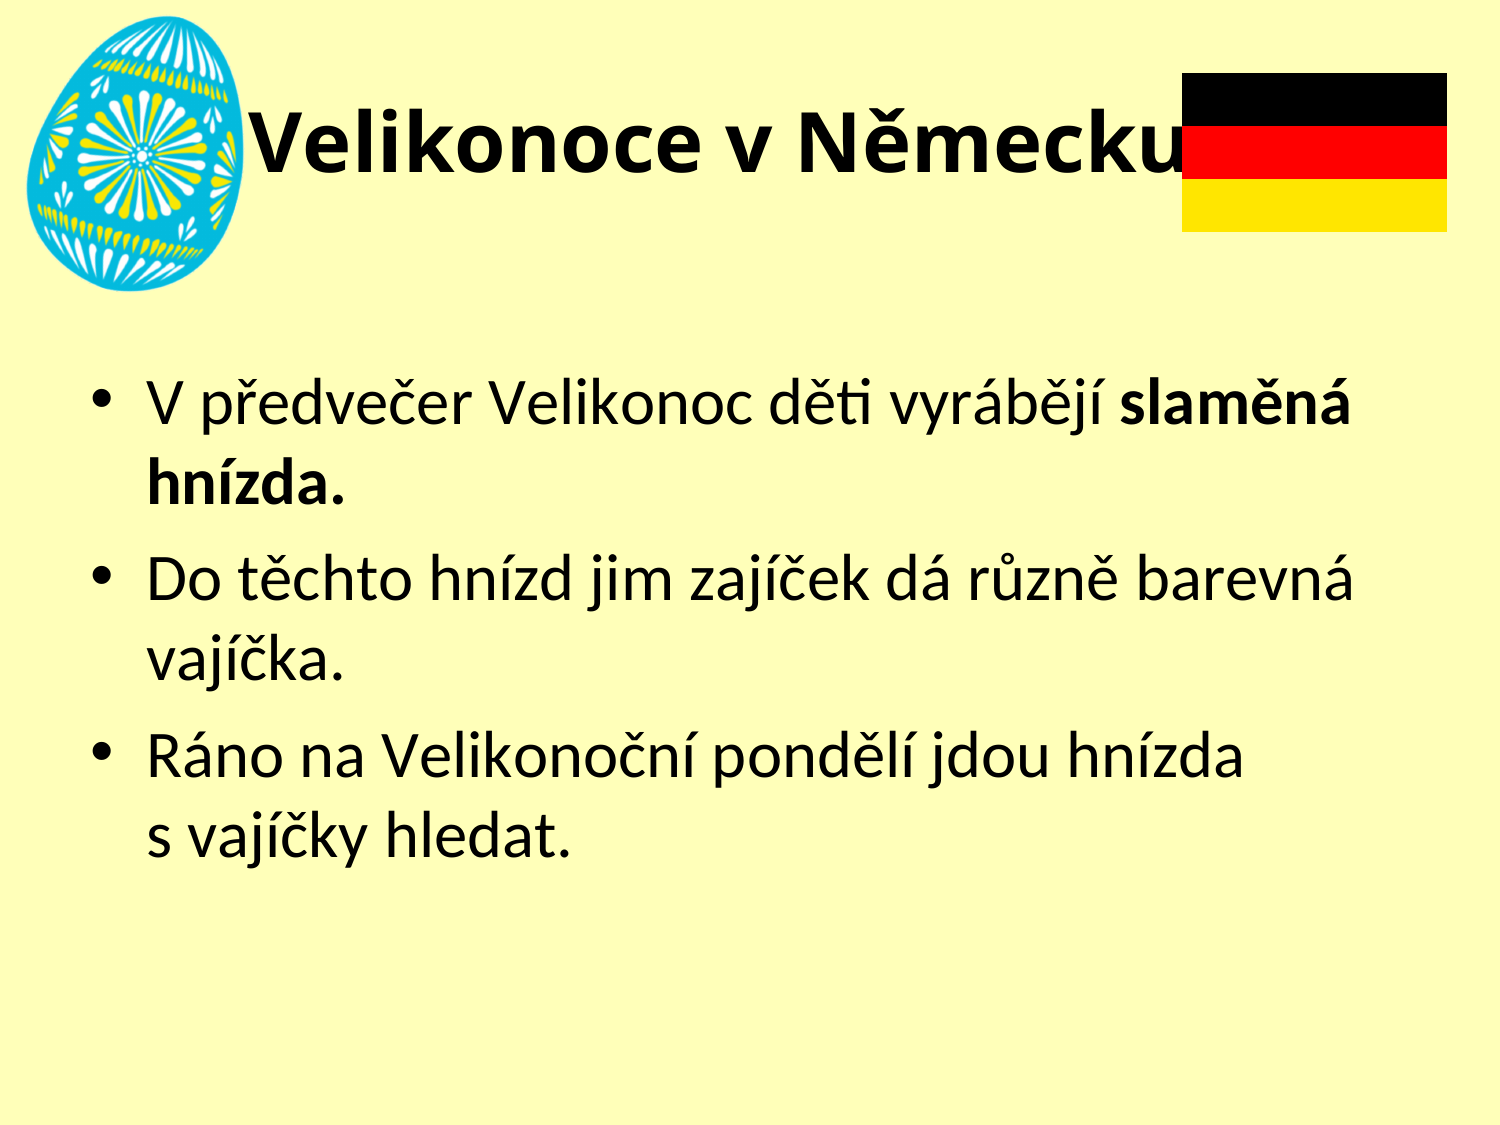

# Velikonoce v Německu
V předvečer Velikonoc děti vyrábějí slaměná hnízda.
Do těchto hnízd jim zajíček dá různě barevná vajíčka.
Ráno na Velikonoční pondělí jdou hnízda
s vajíčky hledat.